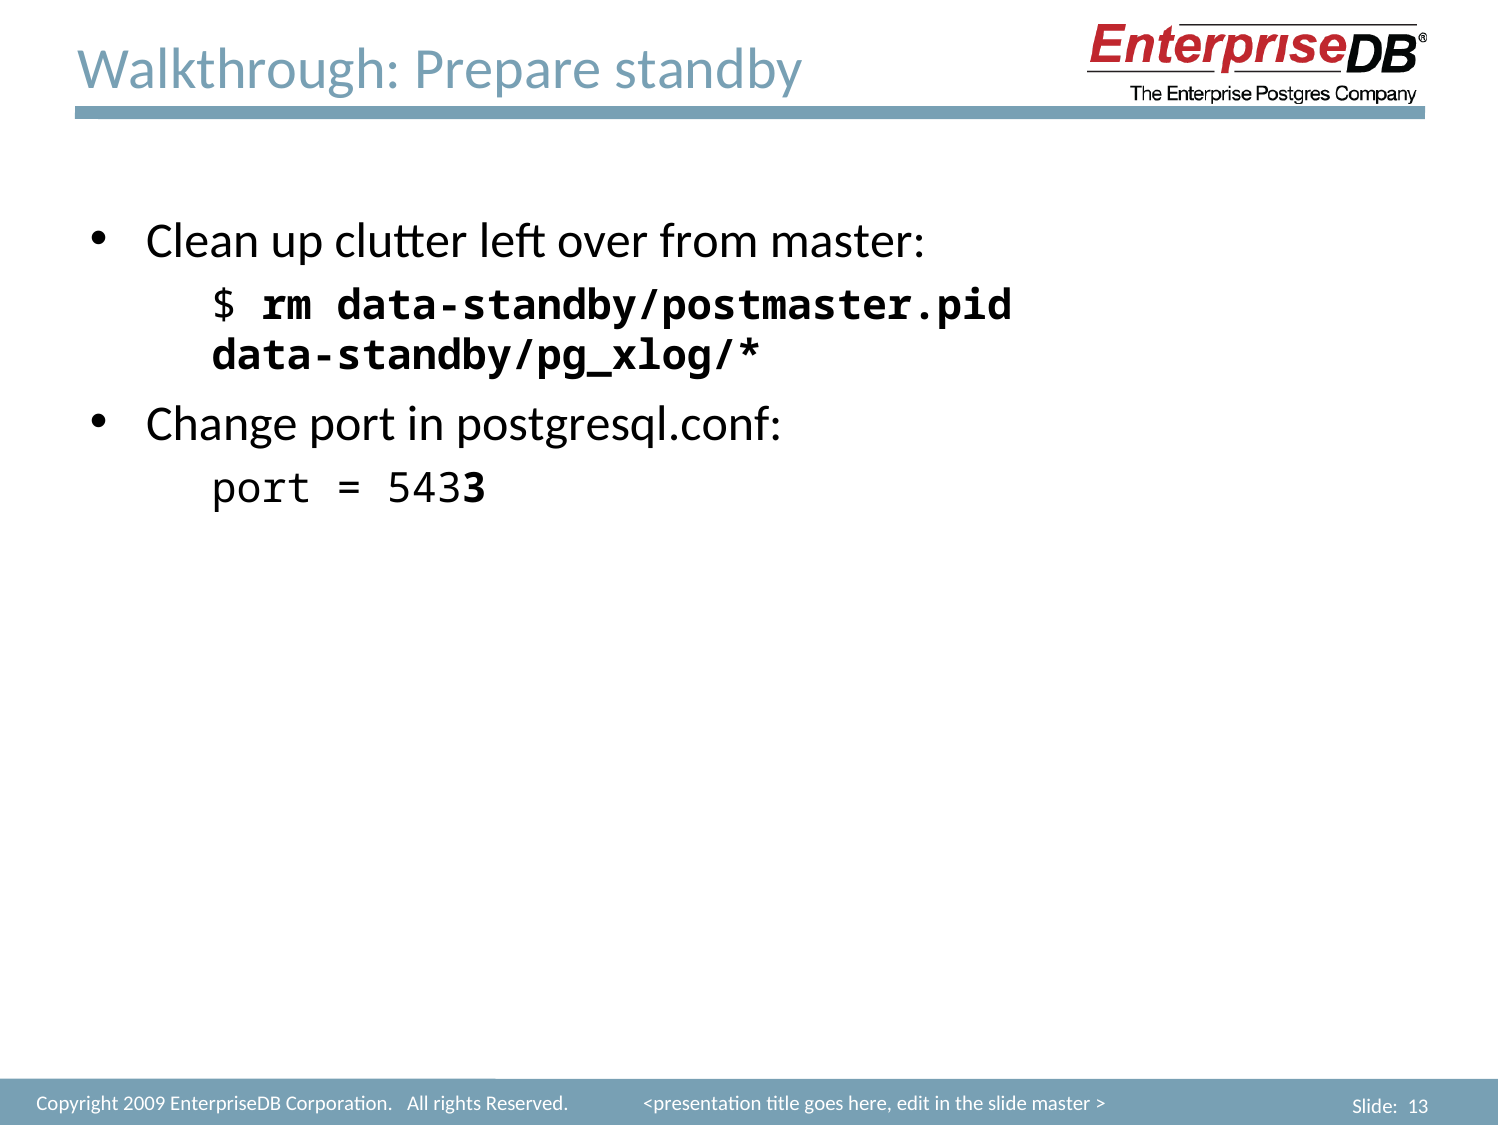

# Walkthrough: Prepare standby
Clean up clutter left over from master:
$ rm data-standby/postmaster.pid data-standby/pg_xlog/*
Change port in postgresql.conf:
port = 5433